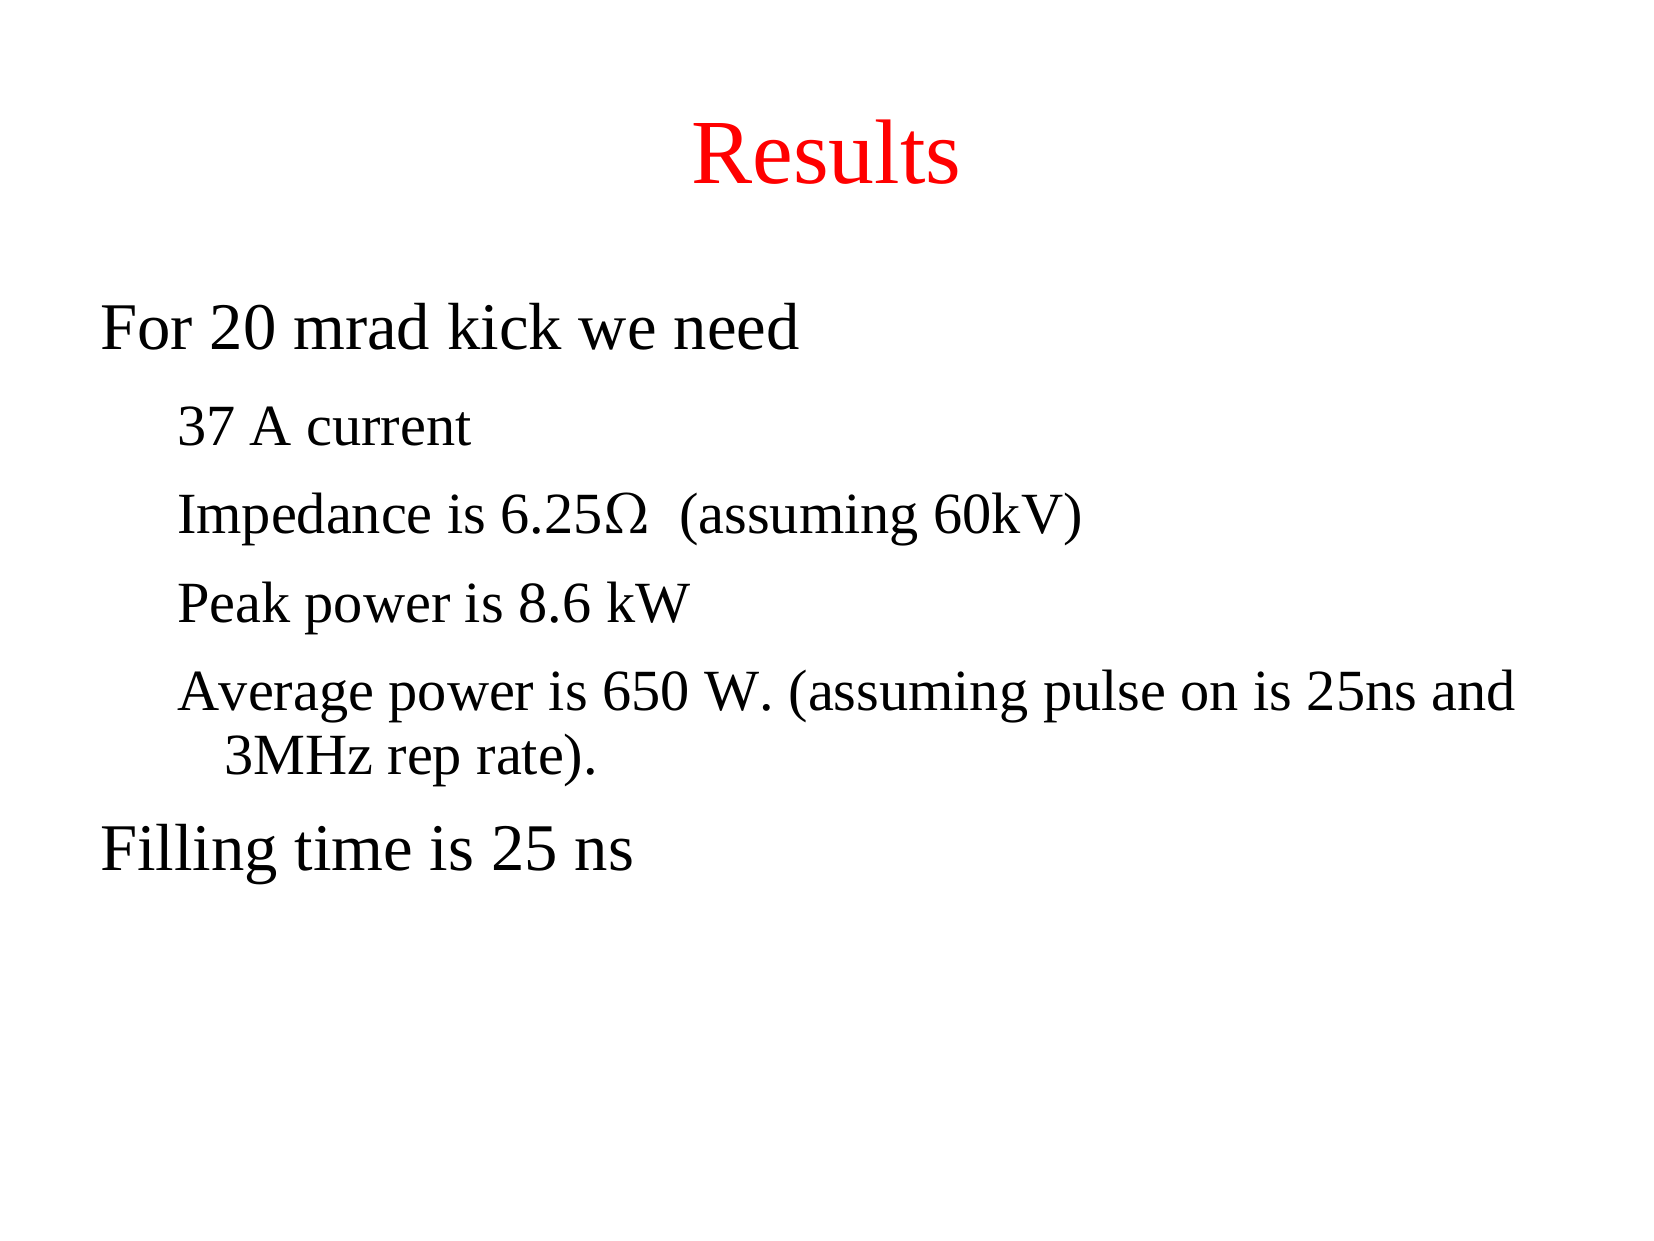

# Results
For 20 mrad kick we need
37 A current
Impedance is 6.25 (assuming 60kV)
Peak power is 8.6 kW
Average power is 650 W. (assuming pulse on is 25ns and 3MHz rep rate).
Filling time is 25 ns